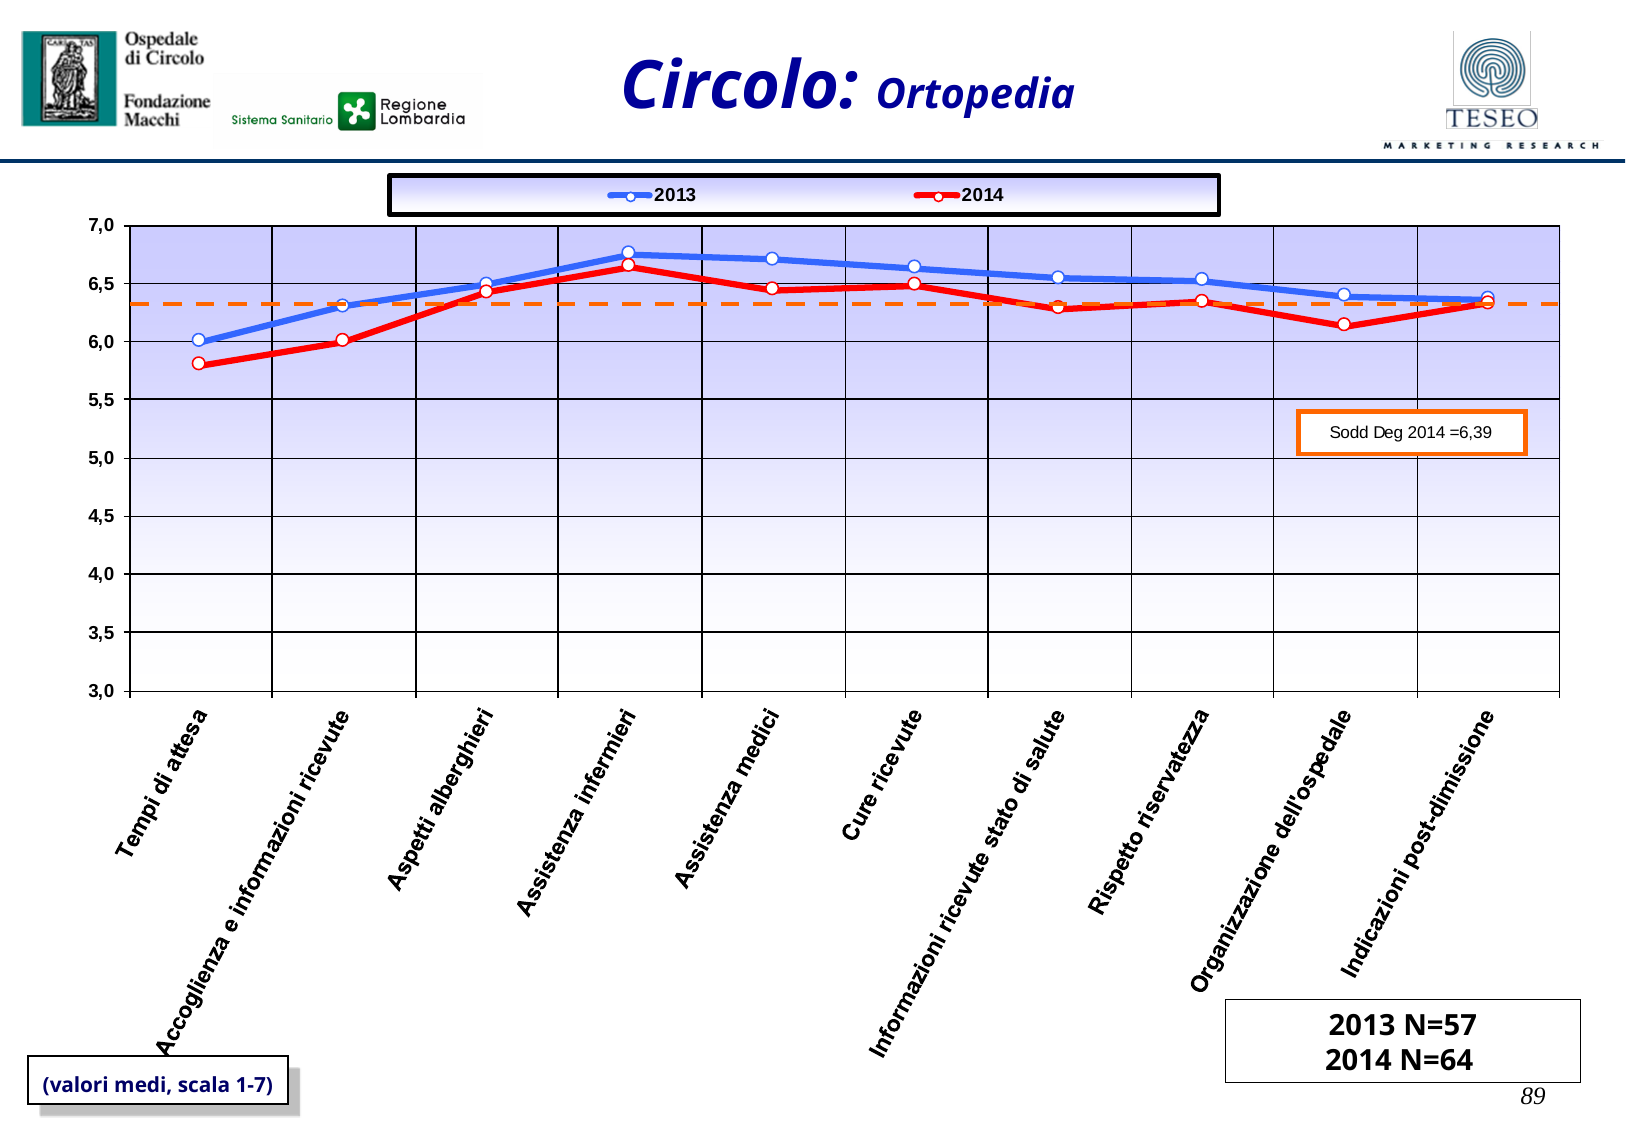

Circolo: Ortopedia
2013 N=57
2014 N=64
(valori medi, scala 1-7)